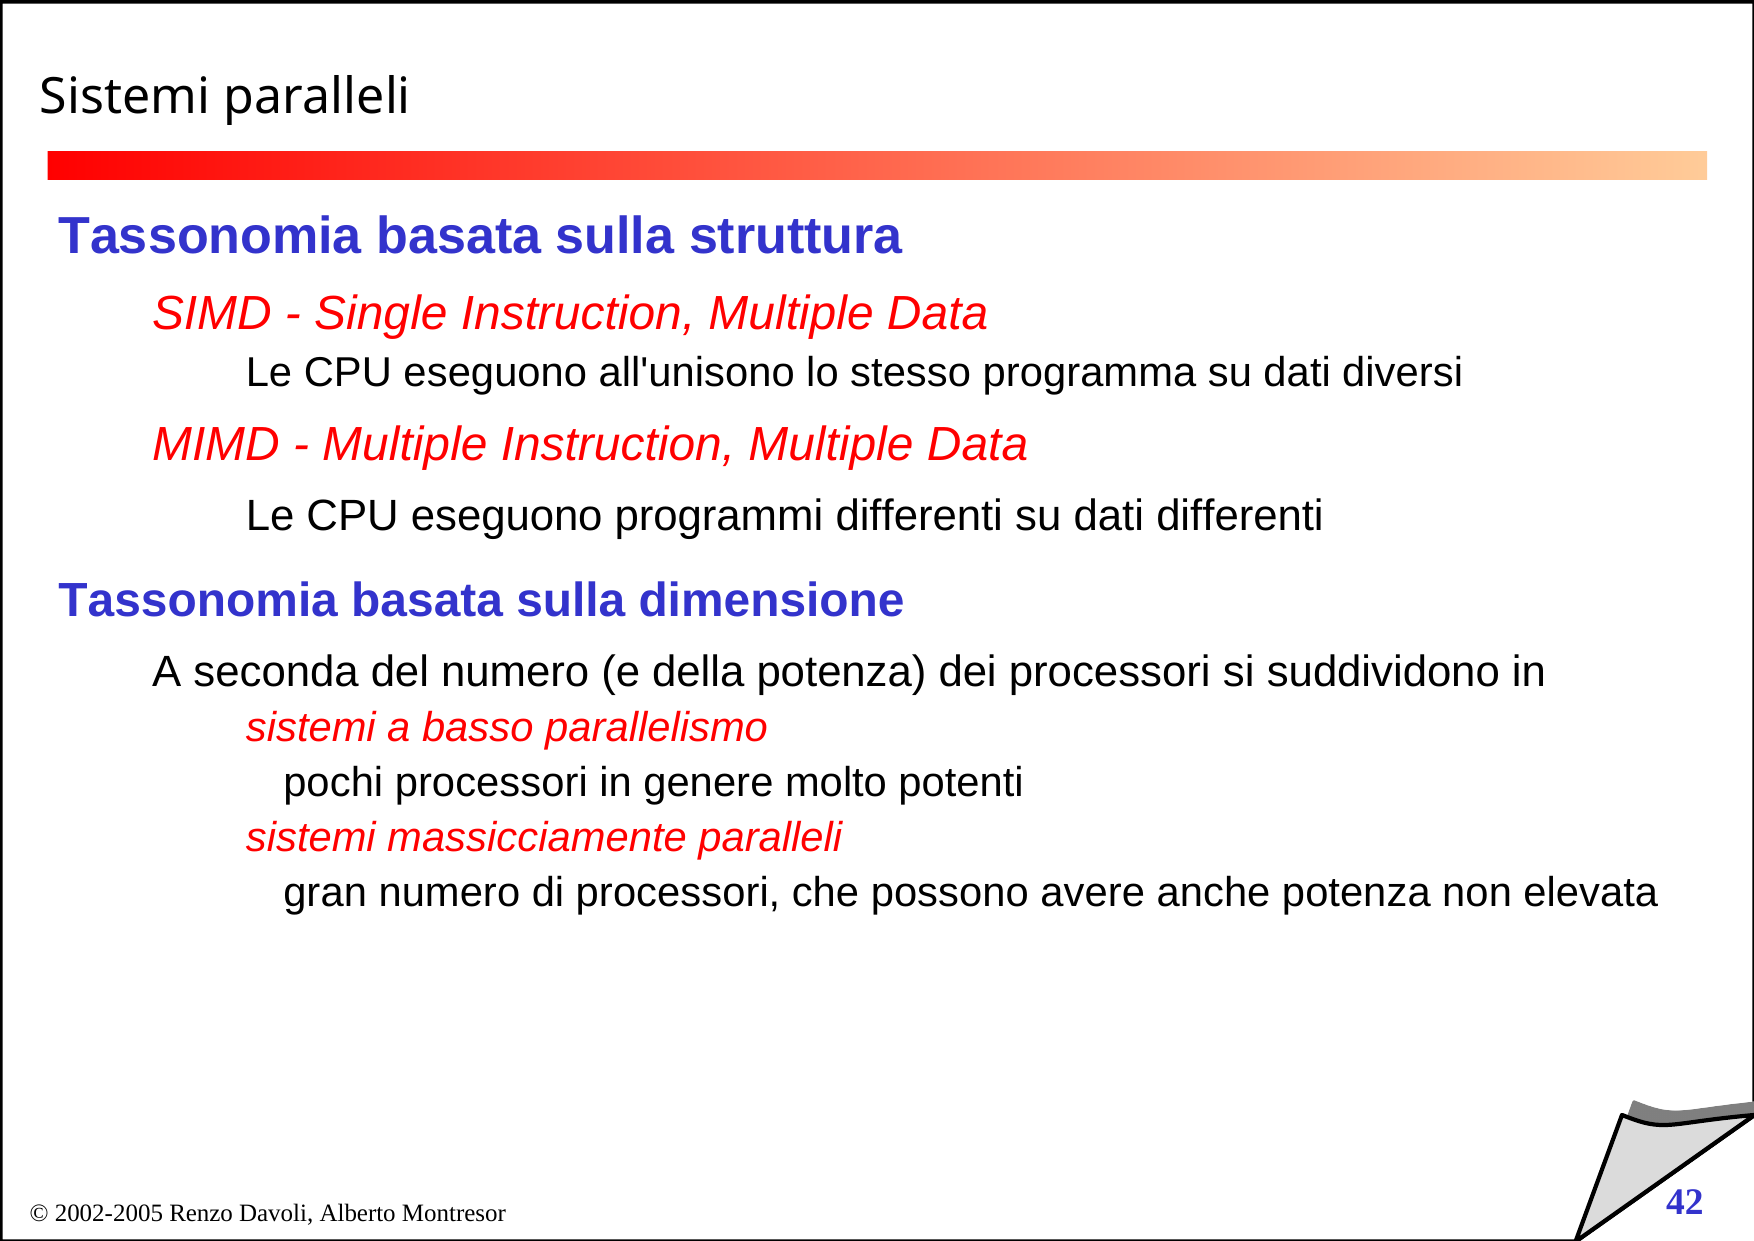

# Sistemi paralleli
Tassonomia basata sulla struttura
SIMD - Single Instruction, Multiple Data
Le CPU eseguono all'unisono lo stesso programma su dati diversi
MIMD - Multiple Instruction, Multiple Data
Le CPU eseguono programmi differenti su dati differenti
Tassonomia basata sulla dimensione
A seconda del numero (e della potenza) dei processori si suddividono in
sistemi a basso parallelismo
pochi processori in genere molto potenti
sistemi massicciamente paralleli
gran numero di processori, che possono avere anche potenza non elevata